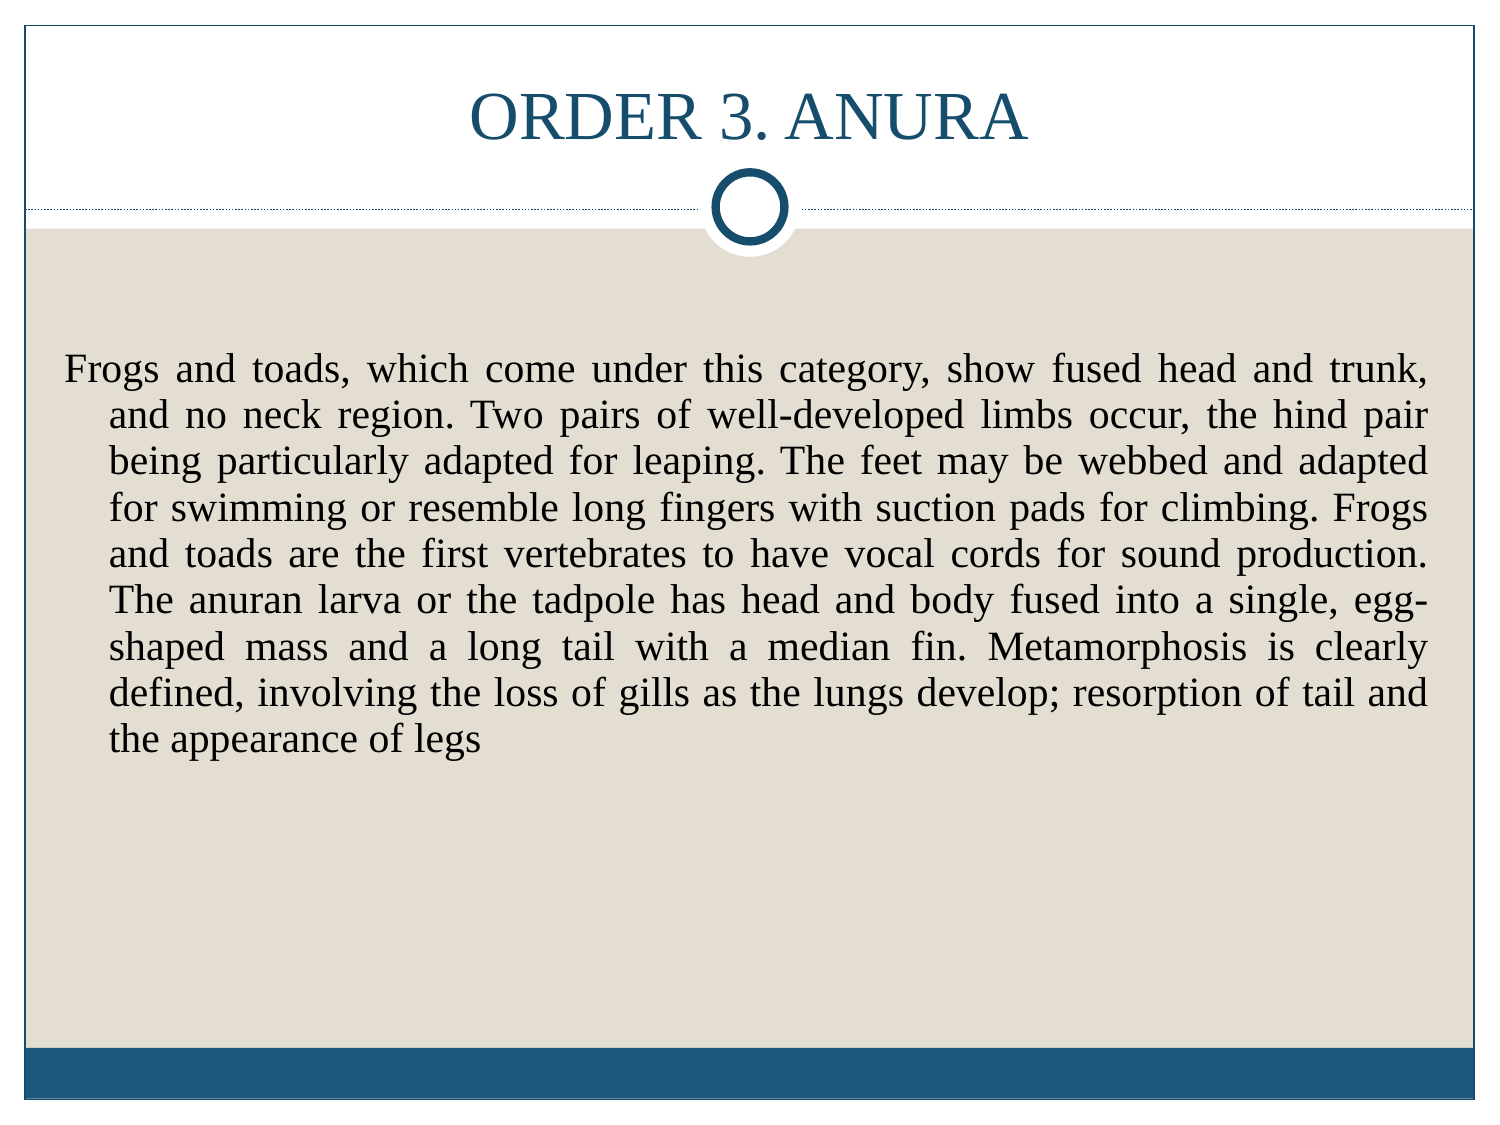

# ORDER 3. ANURA
Frogs and toads, which come under this category, show fused head and trunk, and no neck region. Two pairs of well-developed limbs occur, the hind pair being particularly adapted for leaping. The feet may be webbed and adapted for swimming or resemble long fingers with suction pads for climbing. Frogs and toads are the first vertebrates to have vocal cords for sound production. The anuran larva or the tadpole has head and body fused into a single, egg-shaped mass and a long tail with a median fin. Metamorphosis is clearly defined, involving the loss of gills as the lungs develop; resorption of tail and the appearance of legs